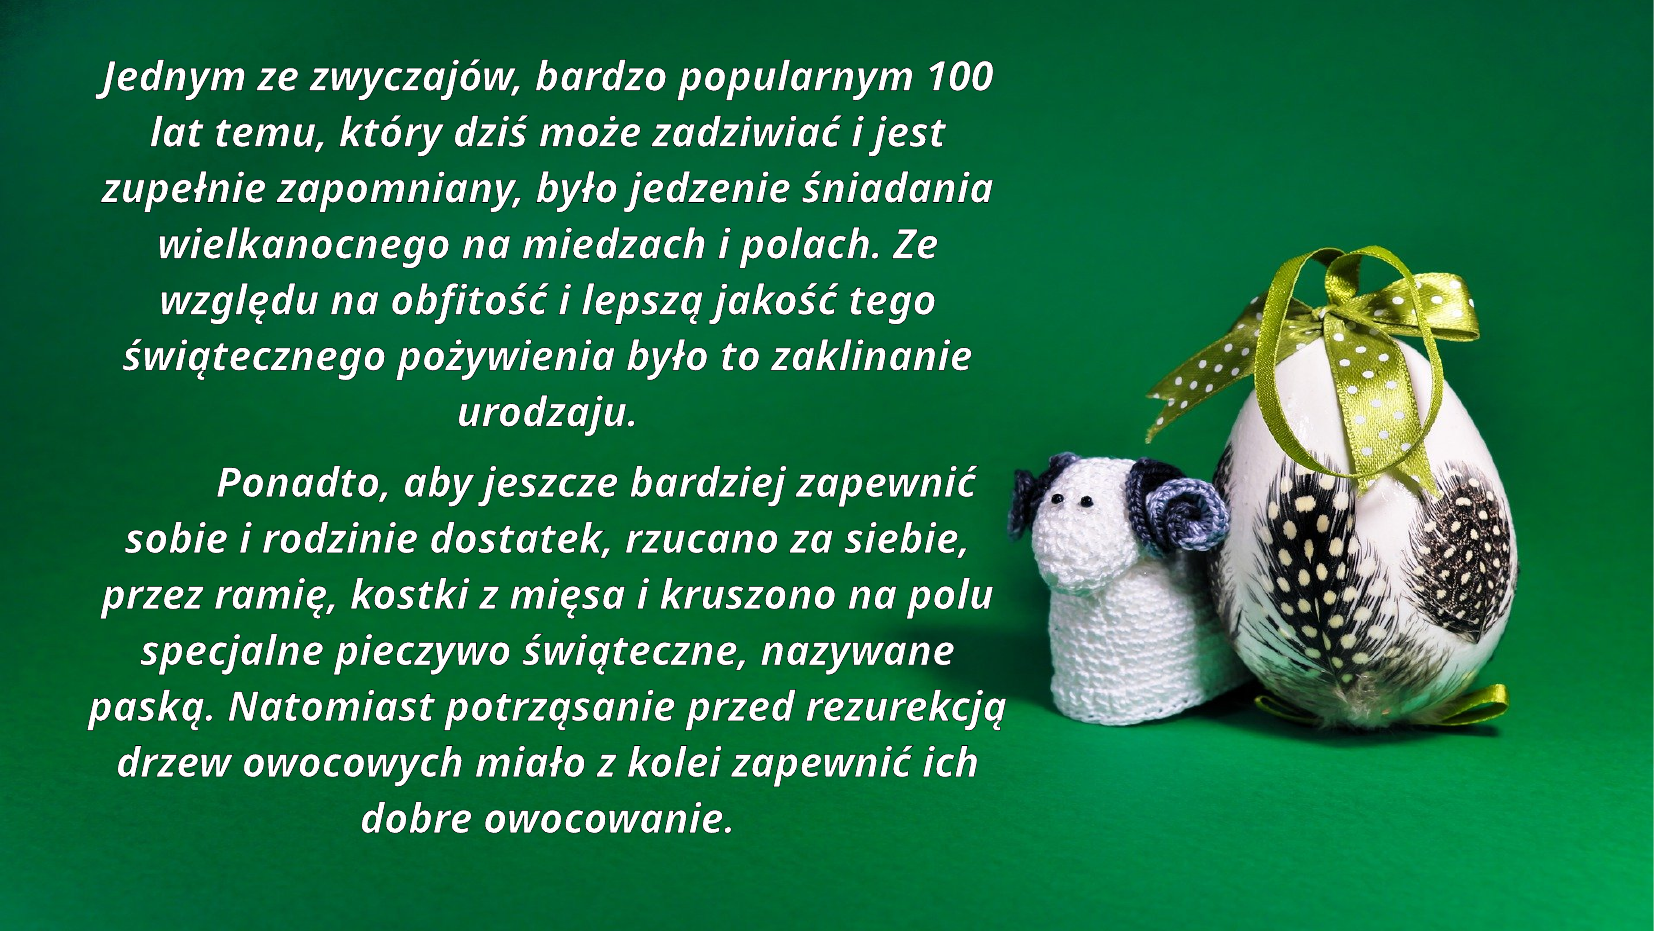

# Jednym ze zwyczajów, bardzo popularnym 100 lat temu, który dziś może zadziwiać i jest zupełnie zapomniany, było jedzenie śniadania wielkanocnego na miedzach i polach. Ze względu na obfitość i lepszą jakość tego świątecznego pożywienia było to zaklinanie urodzaju.
 Ponadto, aby jeszcze bardziej zapewnić sobie i rodzinie dostatek, rzucano za siebie, przez ramię, kostki z mięsa i kruszono na polu specjalne pieczywo świąteczne, nazywane paską. Natomiast potrząsanie przed rezurekcją drzew owocowych miało z kolei zapewnić ich dobre owocowanie.